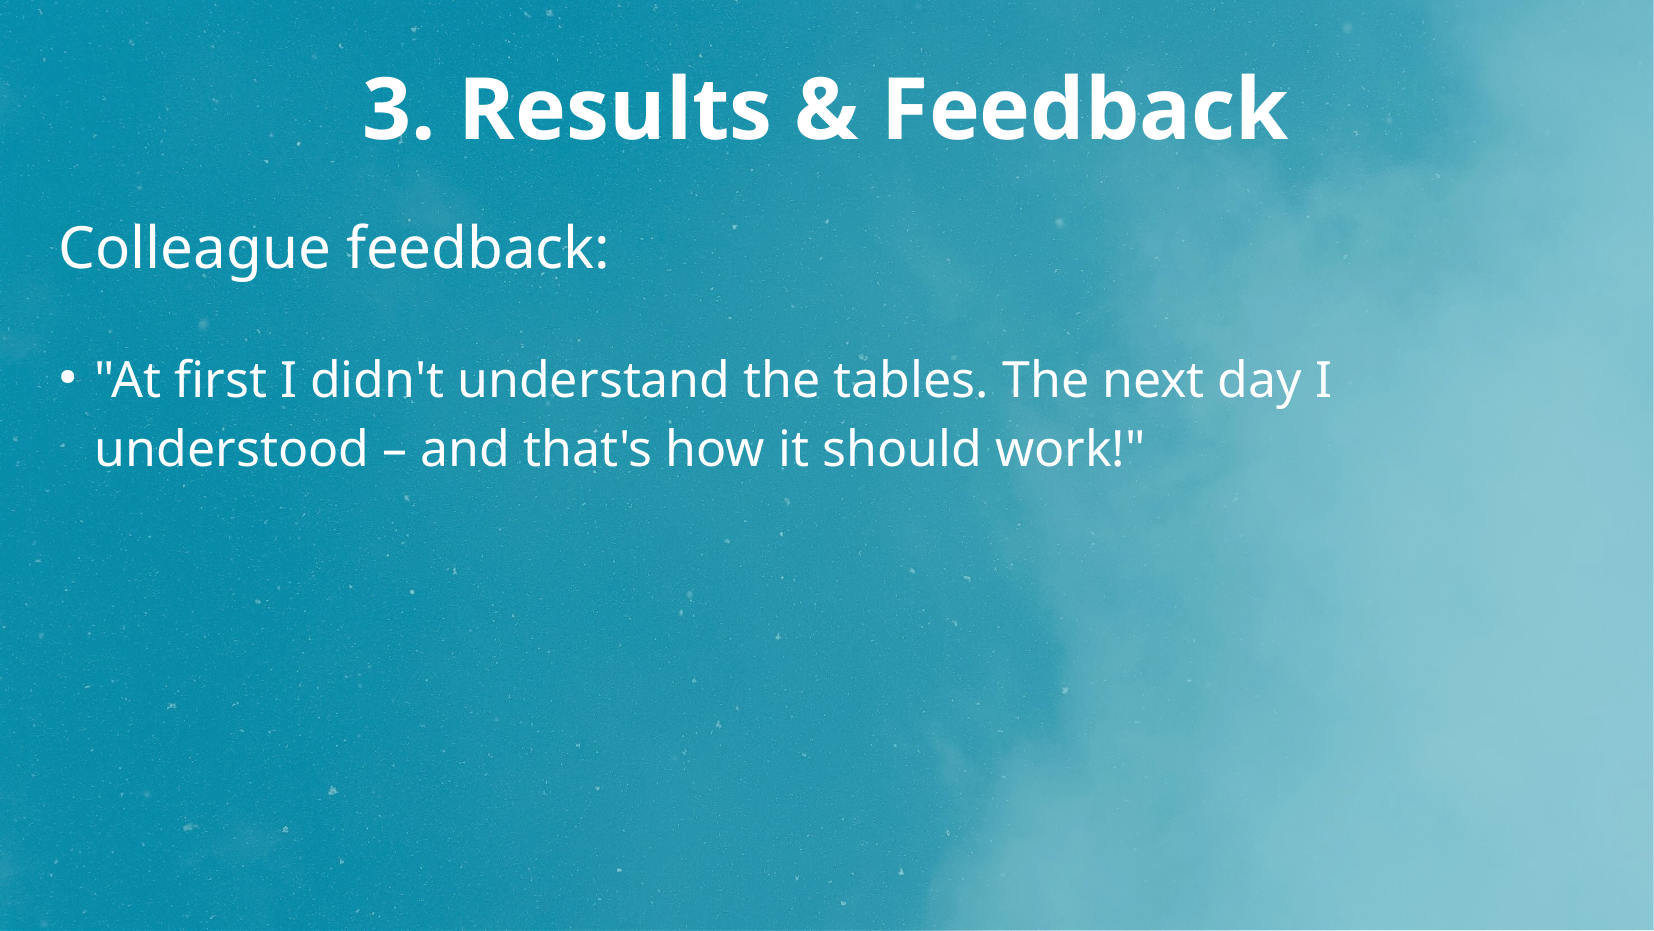

# 3. Results & Feedback
Colleague feedback:
"At first I didn't understand the tables. The next day I understood – and that's how it should work!"